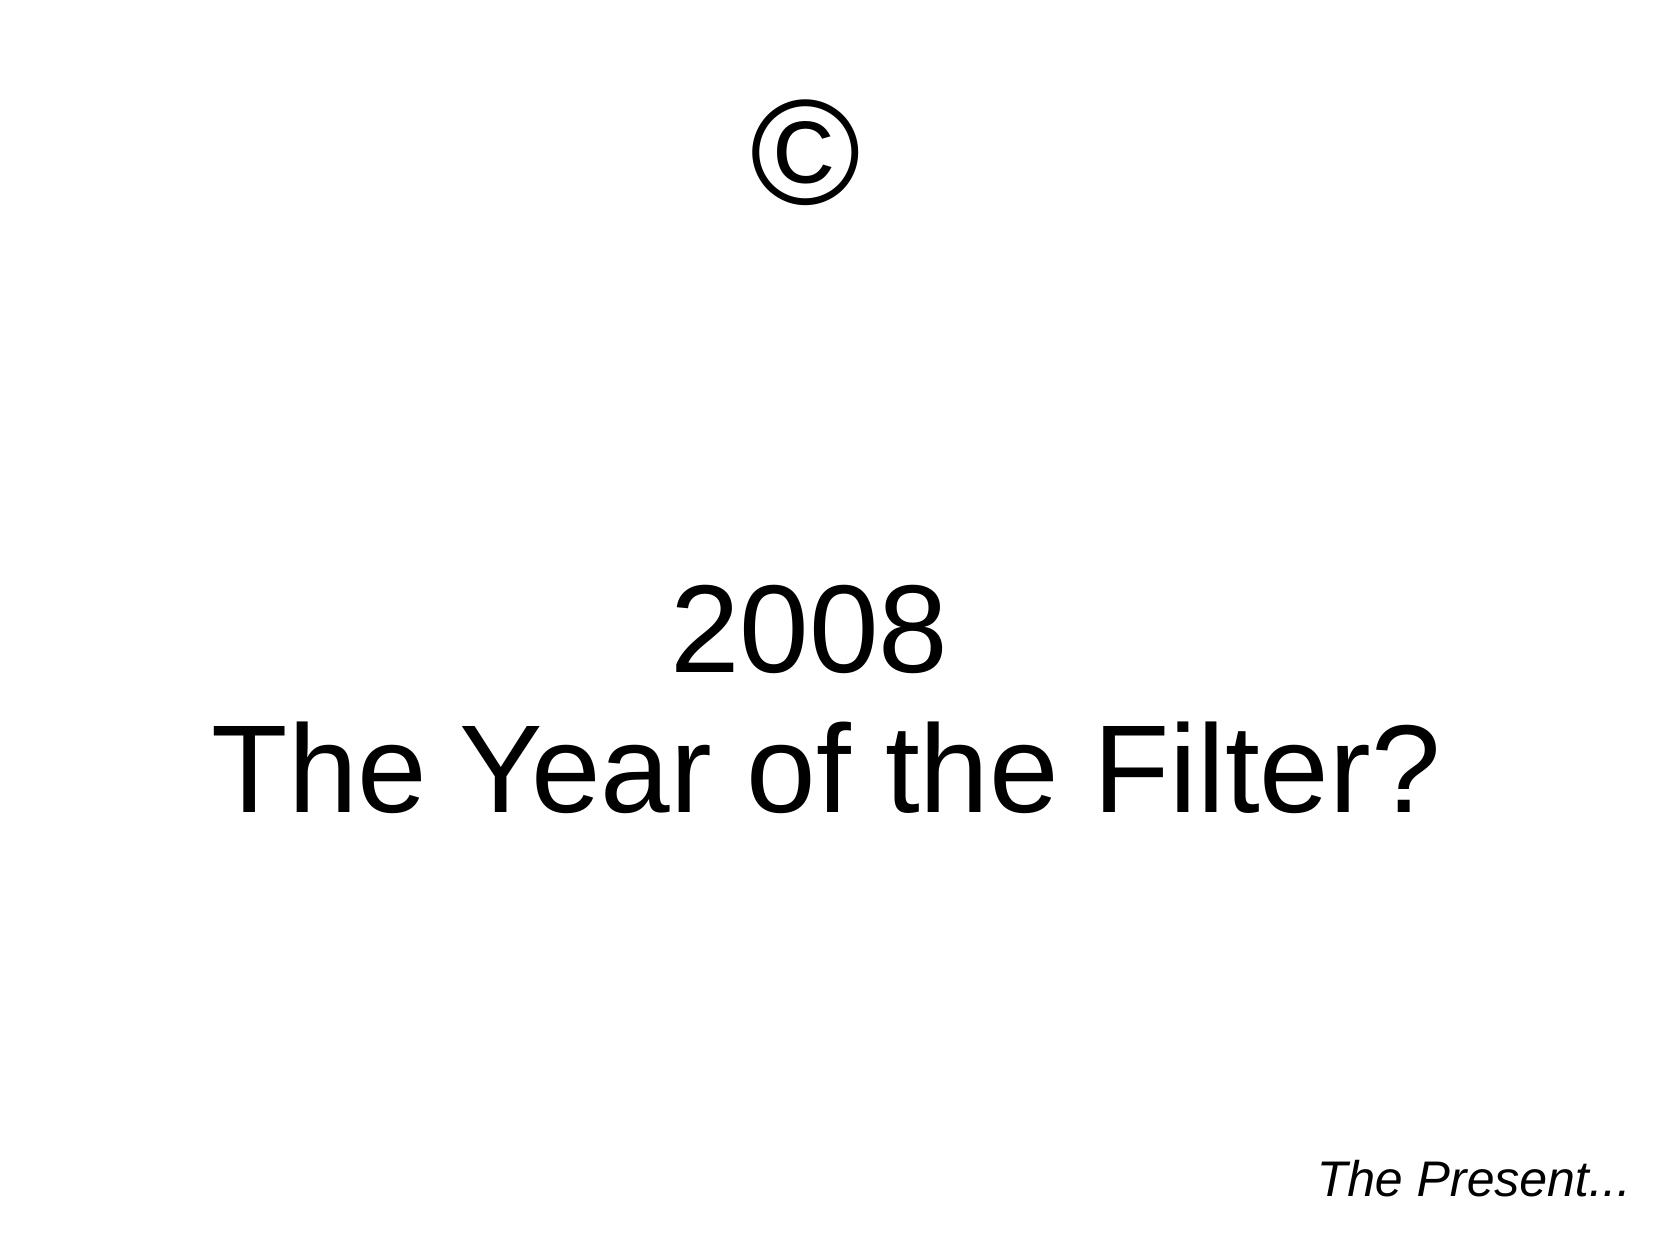

# ©
2008
The Year of the Filter?
The Present...